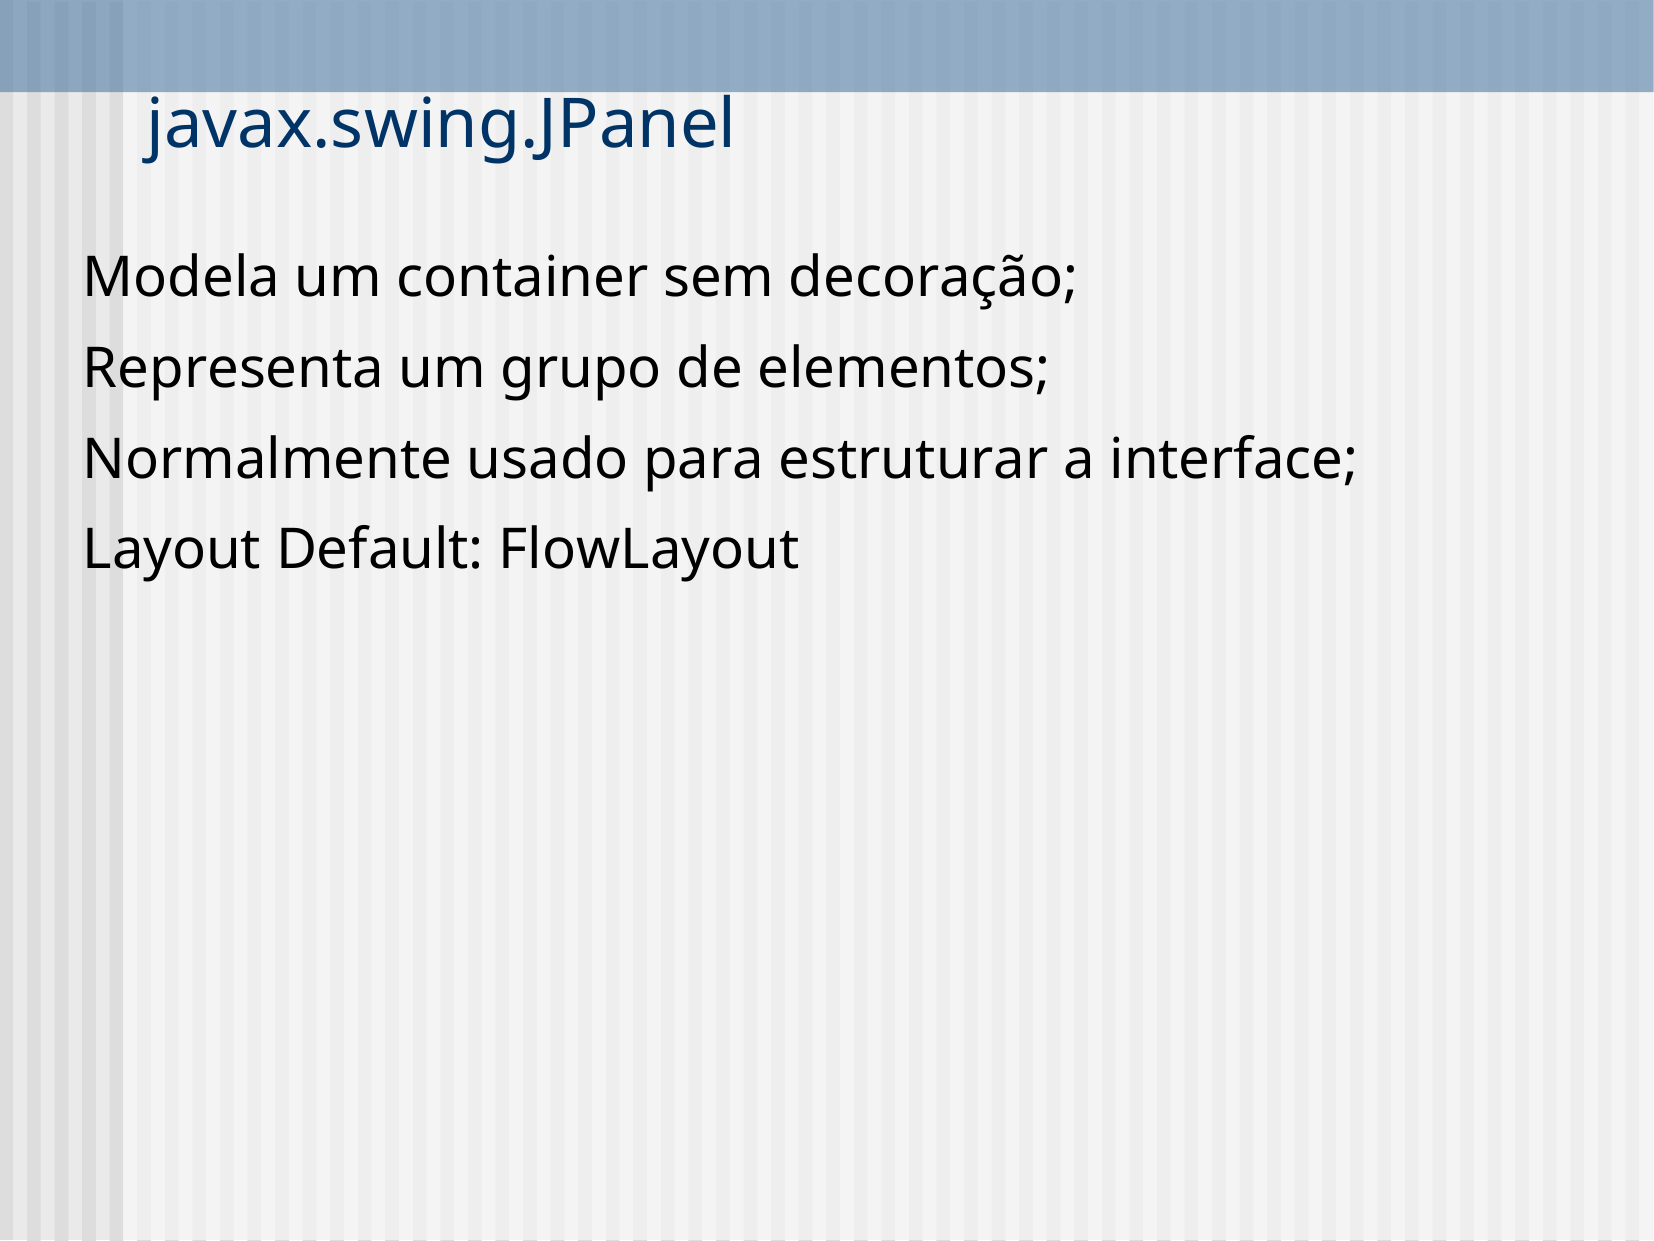

# javax.swing.JPanel
Modela um container sem decoração;
Representa um grupo de elementos;
Normalmente usado para estruturar a interface;
Layout Default: FlowLayout